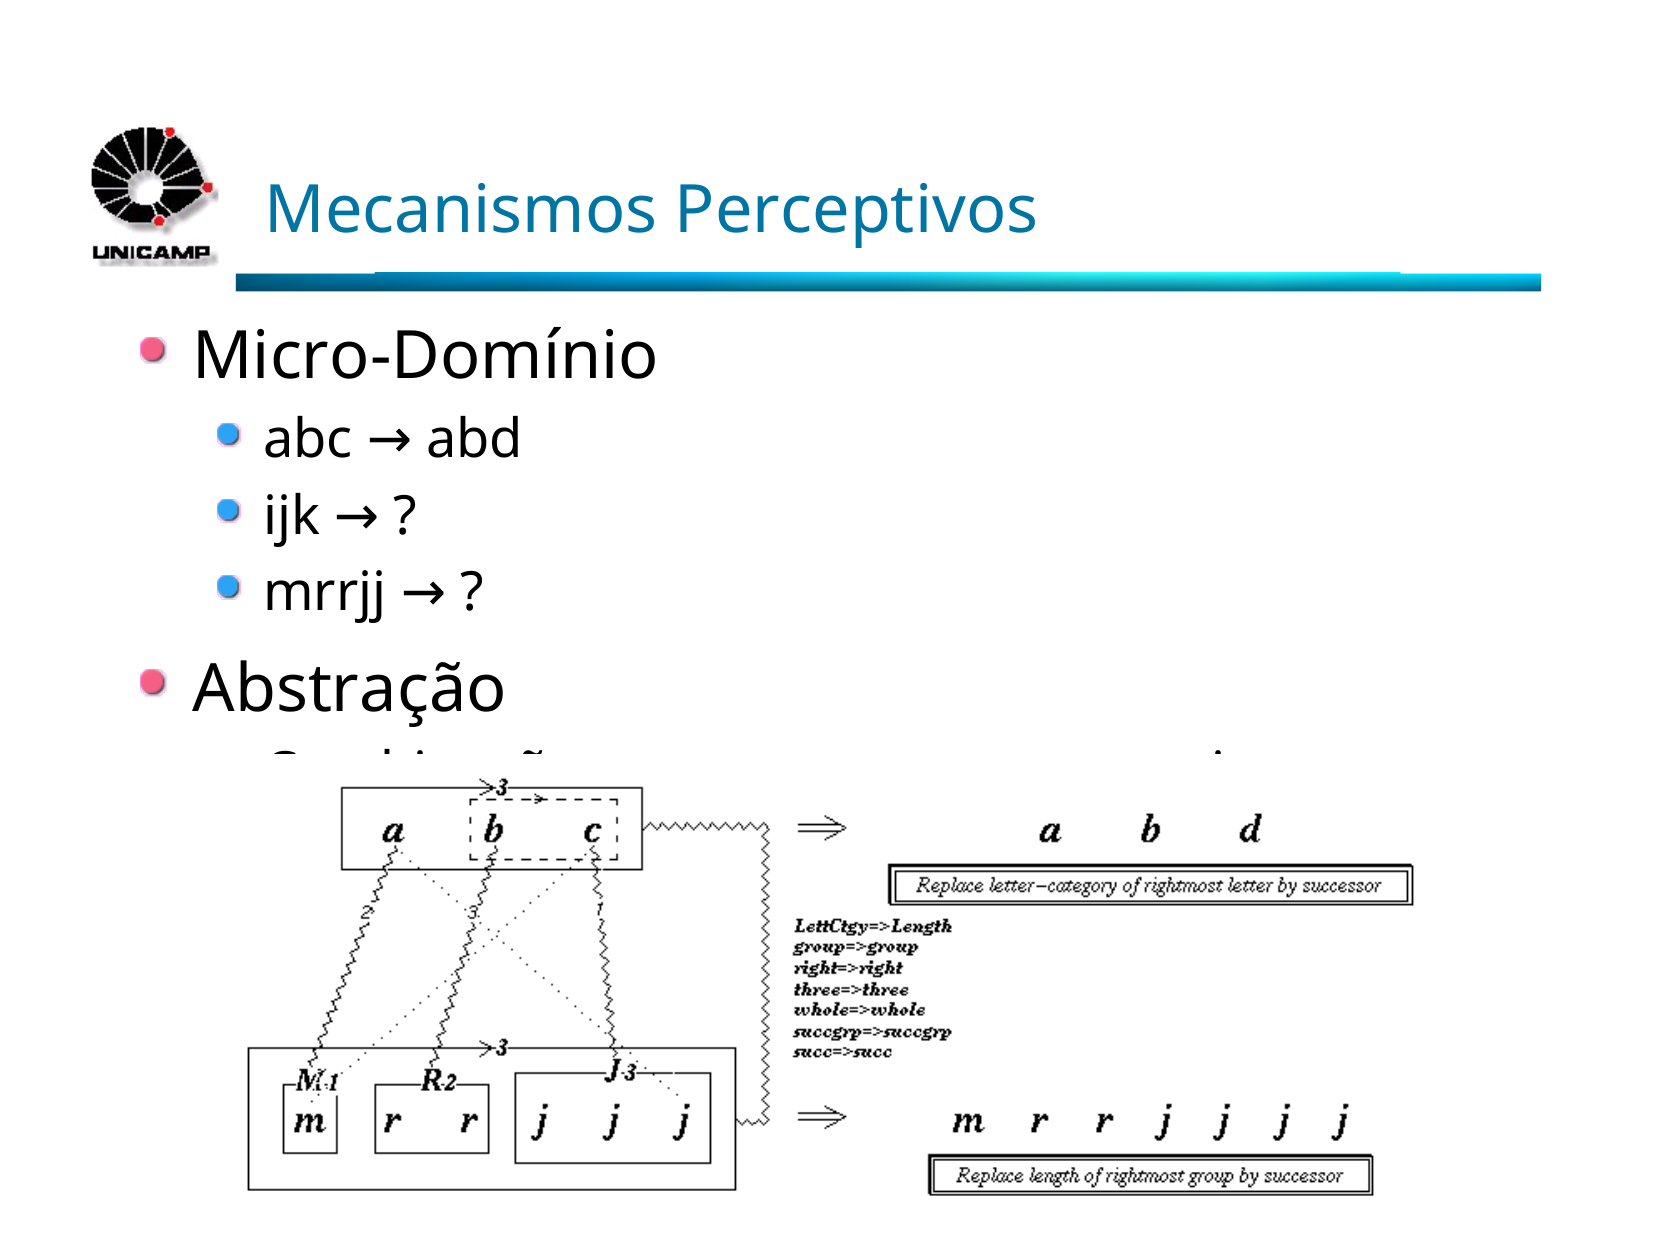

# Mecanismos Perceptivos
Micro-Domínio
abc → abd
ijk → ?
mrrjj → ?
Abstração
Combinação entre partes em categorias